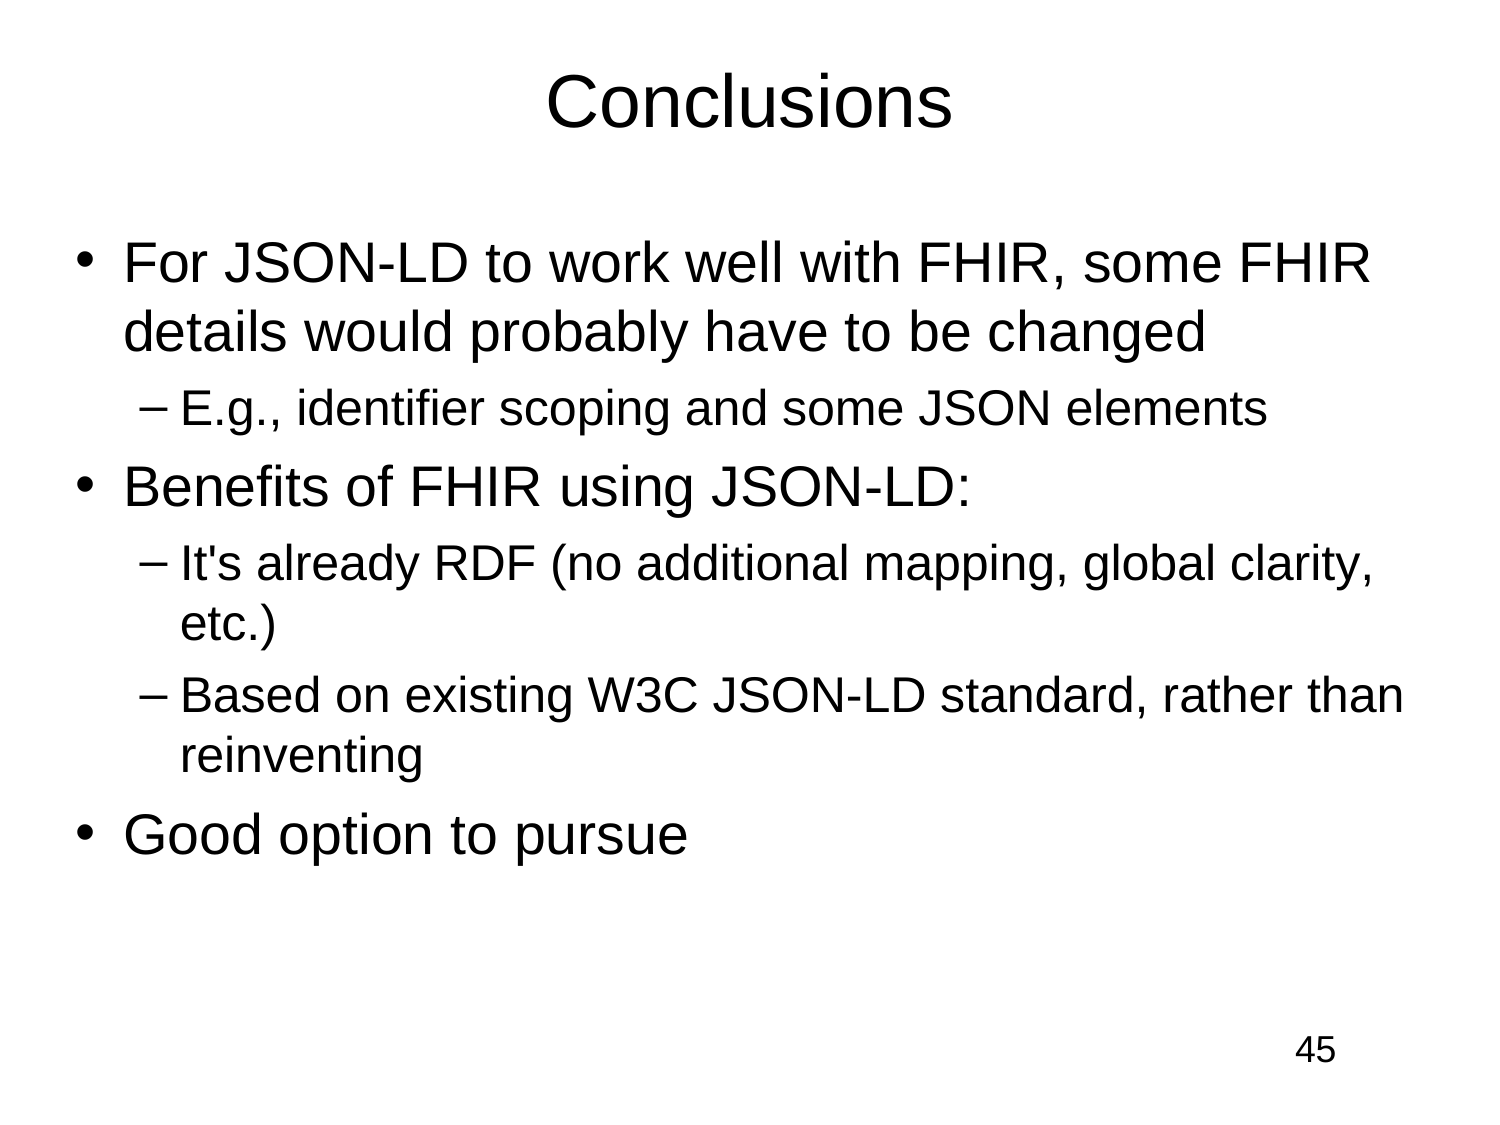

# Conclusions
For JSON-LD to work well with FHIR, some FHIR details would probably have to be changed
E.g., identifier scoping and some JSON elements
Benefits of FHIR using JSON-LD:
It's already RDF (no additional mapping, global clarity, etc.)
Based on existing W3C JSON-LD standard, rather than reinventing
Good option to pursue
45